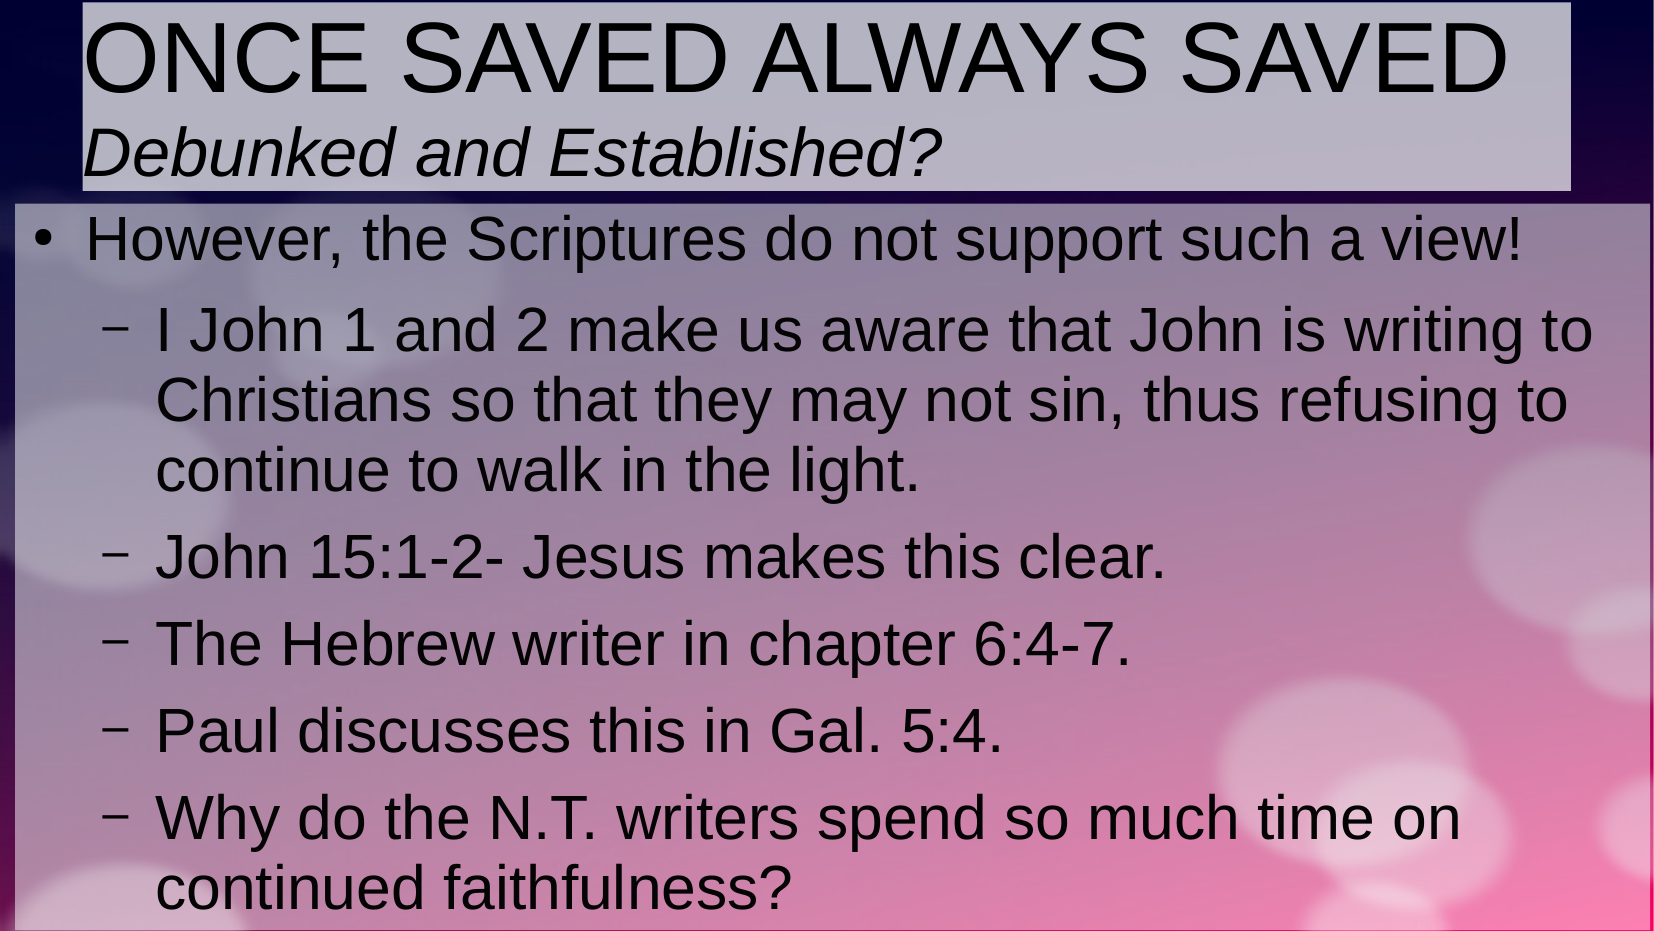

# ONCE SAVED ALWAYS SAVED Debunked and Established?
However, the Scriptures do not support such a view!
I John 1 and 2 make us aware that John is writing to Christians so that they may not sin, thus refusing to continue to walk in the light.
John 15:1-2- Jesus makes this clear.
The Hebrew writer in chapter 6:4-7.
Paul discusses this in Gal. 5:4.
Why do the N.T. writers spend so much time on continued faithfulness?